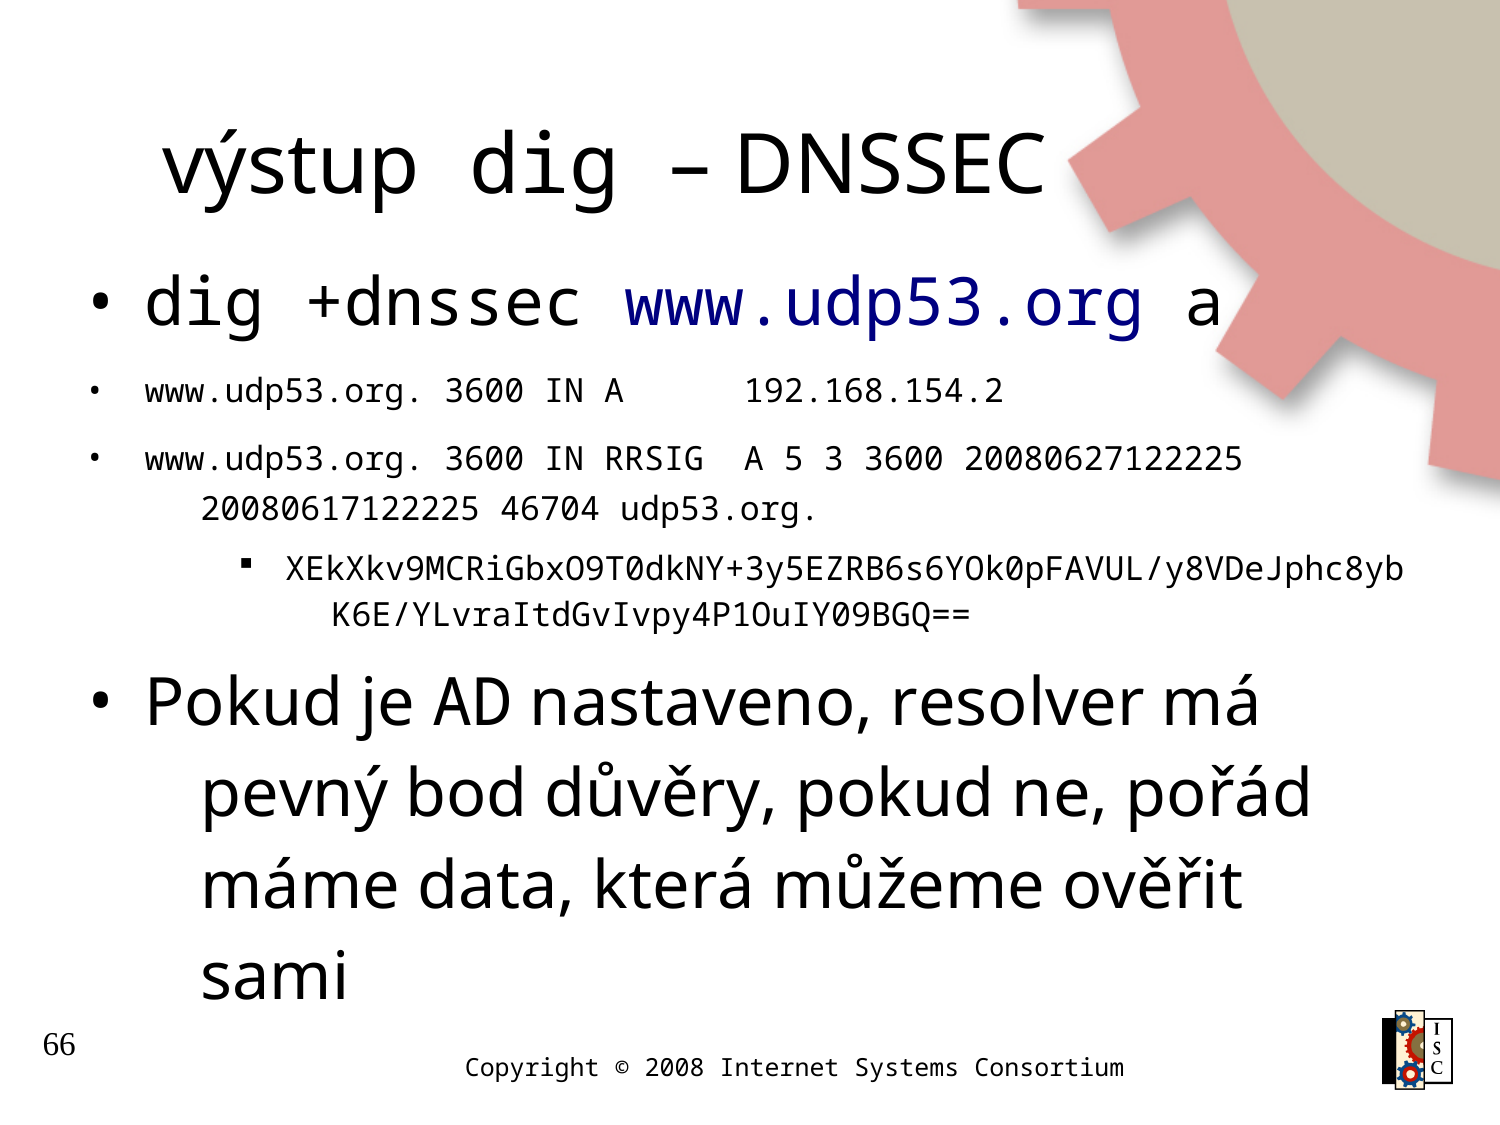

# výstup dig – DNSSEC
dig +dnssec www.udp53.org a
www.udp53.org. 3600 IN A	192.168.154.2
www.udp53.org. 3600 IN RRSIG	A 5 3 3600 20080627122225 20080617122225 46704 udp53.org.
XEkXkv9MCRiGbxO9T0dkNY+3y5EZRB6s6YOk0pFAVUL/y8VDeJphc8yb K6E/YLvraItdGvIvpy4P1OuIY09BGQ==
Pokud je AD nastaveno, resolver má pevný bod důvěry, pokud ne, pořád máme data, která můžeme ověřit sami